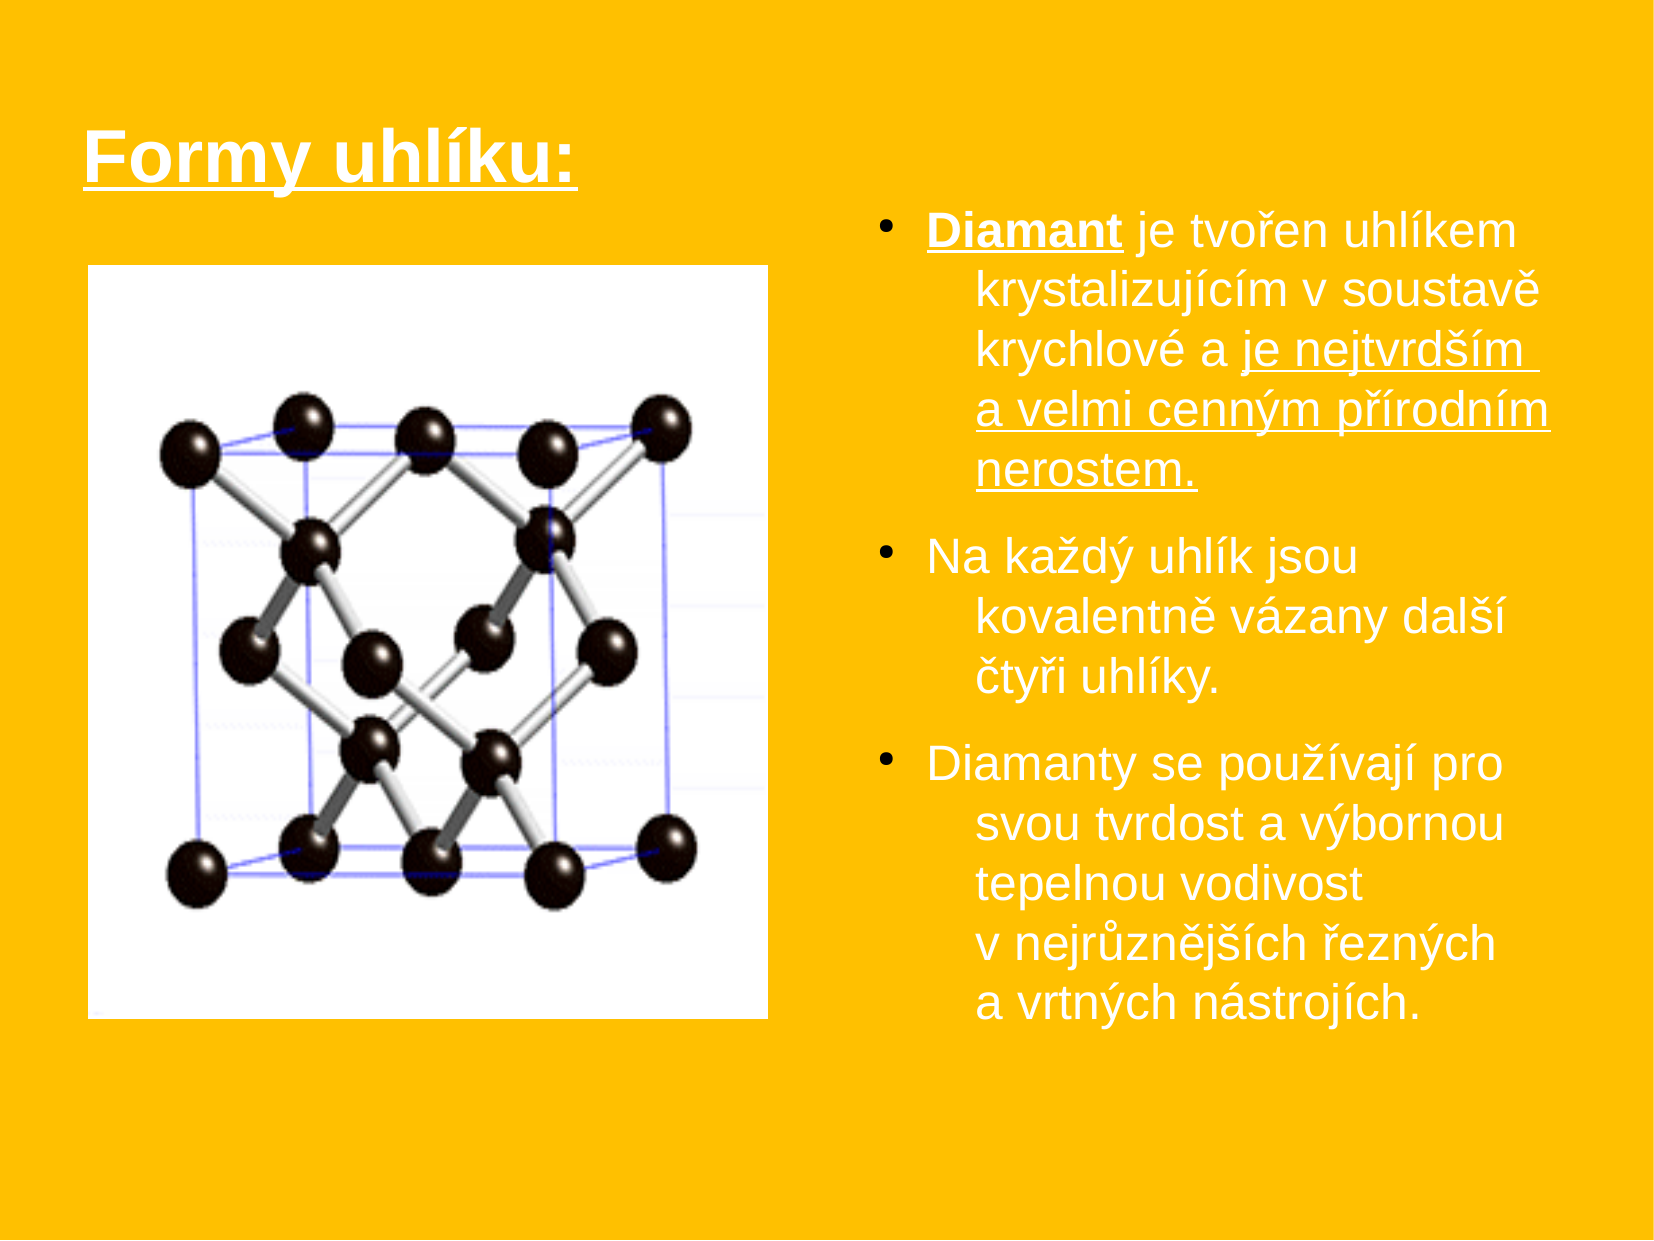

Formy uhlíku:
# Diamant je tvořen uhlíkem krystalizujícím v soustavě krychlové a je nejtvrdším a velmi cenným přírodním nerostem.
Na každý uhlík jsou kovalentně vázany další čtyři uhlíky.
Diamanty se používají pro svou tvrdost a výbornou tepelnou vodivost v nejrůznějších řezných a vrtných nástrojích.